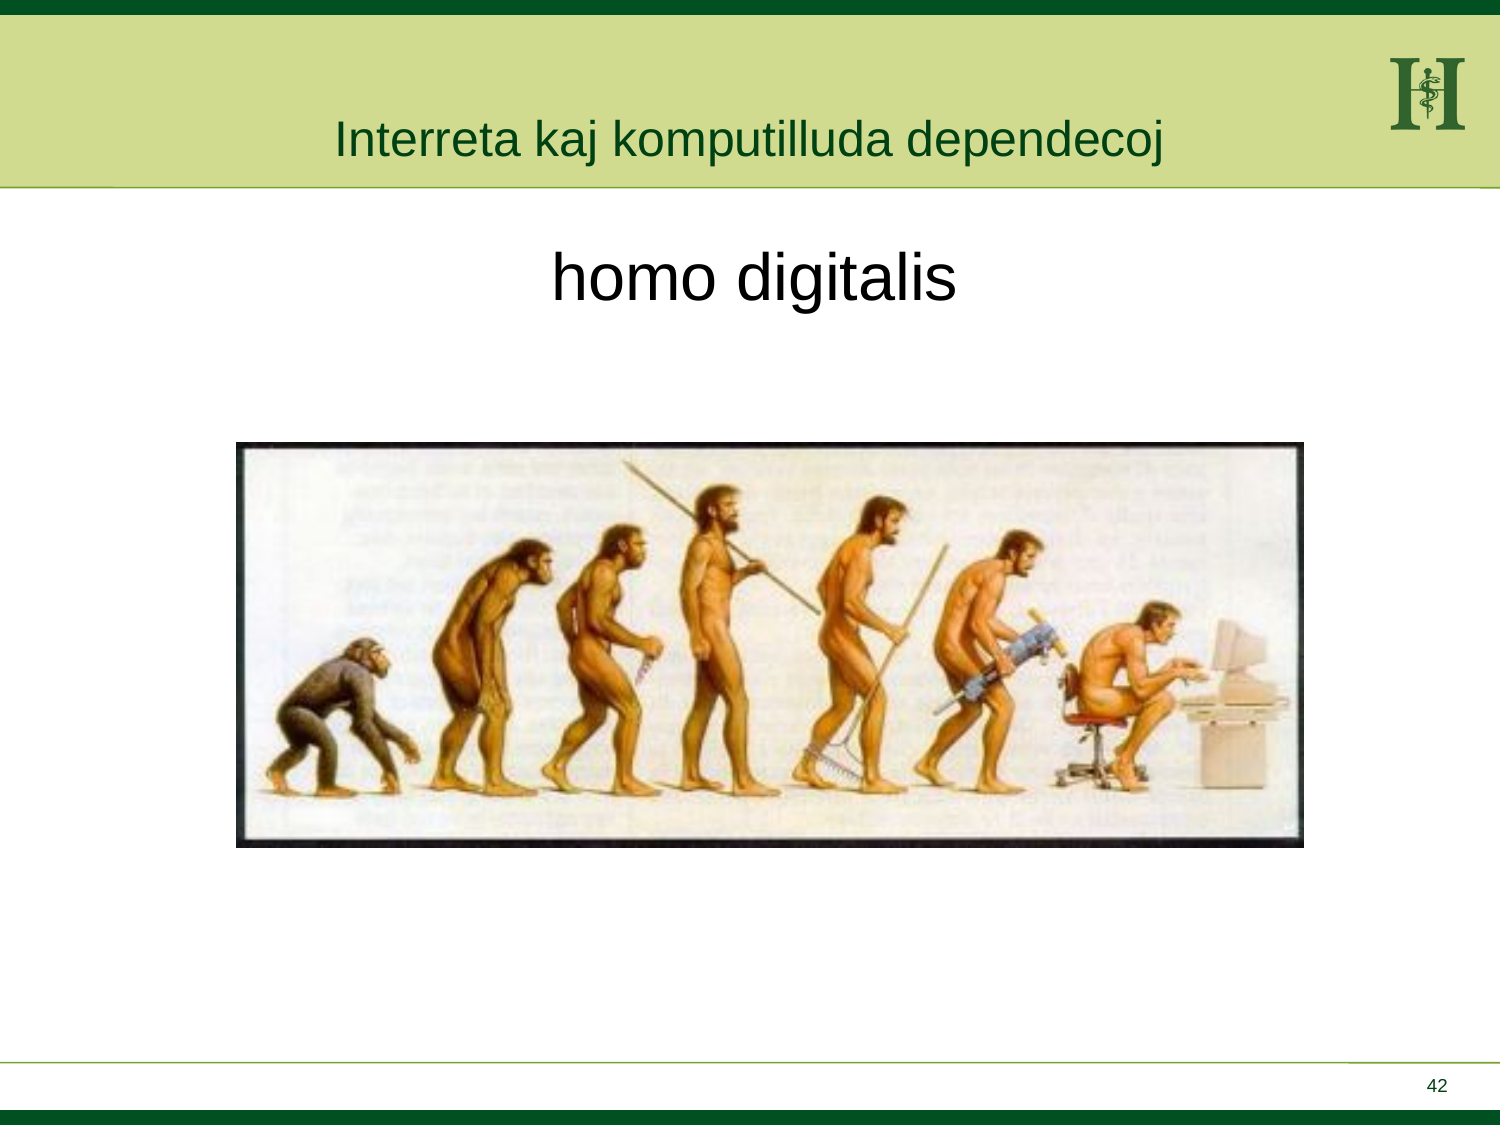

# Interreta kaj komputilluda dependecoj
homo digitalis